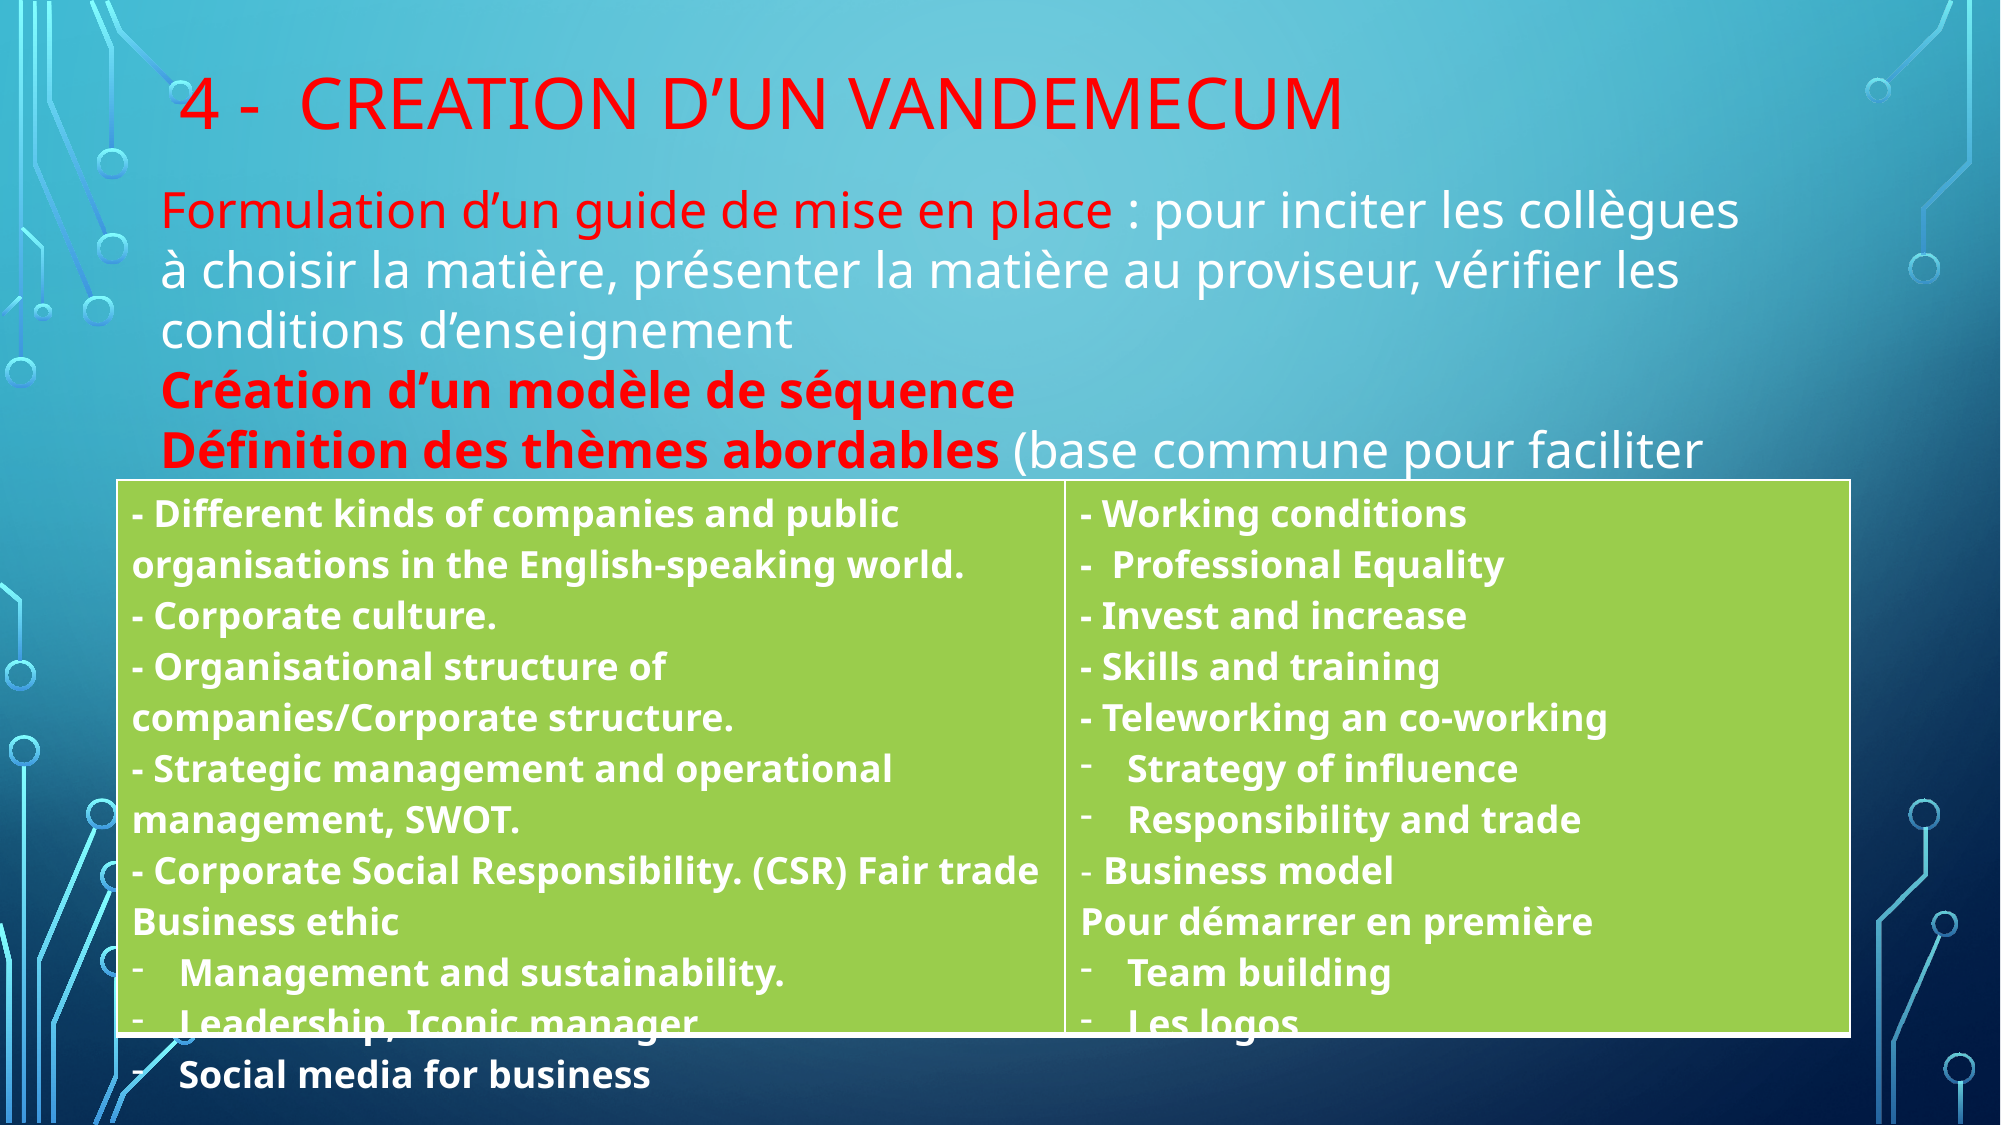

4 - CREATION D’un VANDEMECUM
Formulation d’un guide de mise en place : pour inciter les collègues à choisir la matière, présenter la matière au proviseur, vérifier les conditions d’enseignement
Création d’un modèle de séquence
Définition des thèmes abordables (base commune pour faciliter les interrogations finales) :
-
| - Different kinds of companies and public organisations in the English-speaking world. - Corporate culture. - Organisational structure of companies/Corporate structure. - Strategic management and operational management, SWOT. - Corporate Social Responsibility. (CSR) Fair trade Business ethic Management and sustainability. Leadership, Iconic manager Social media for business | - Working conditions - Professional Equality - Invest and increase - Skills and training - Teleworking an co-working Strategy of influence Responsibility and trade - Business model Pour démarrer en première Team building Les logos |
| --- | --- |